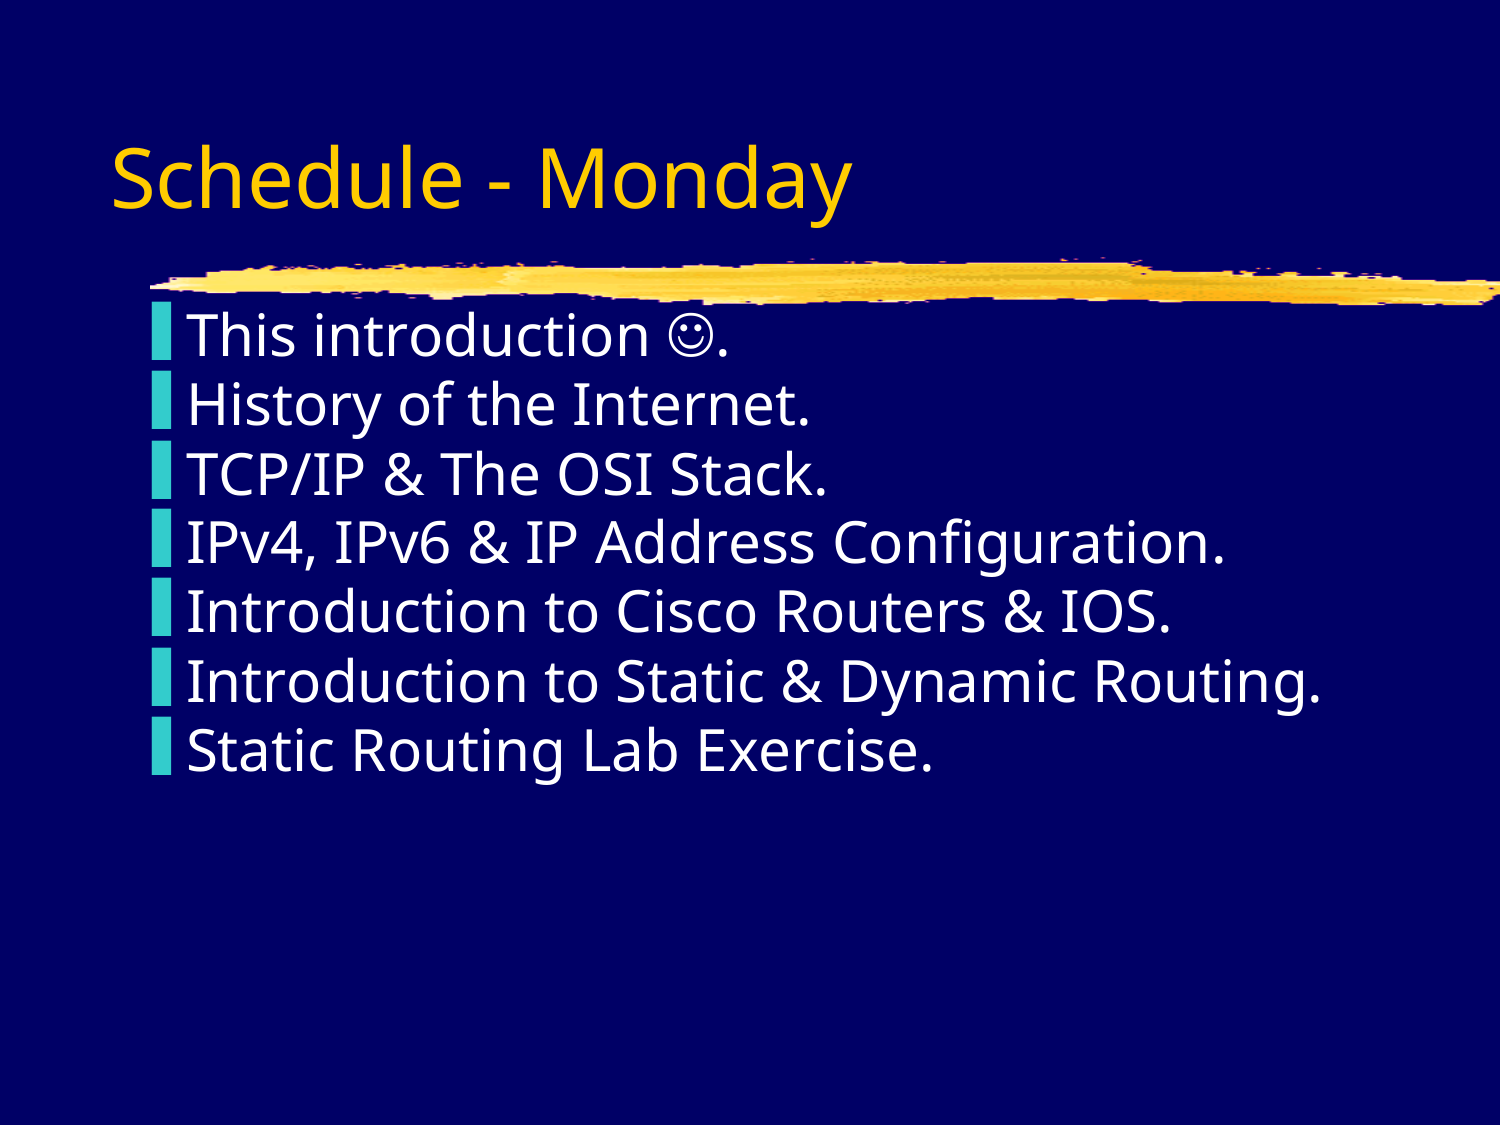

# Schedule - Monday
This introduction .
History of the Internet.
TCP/IP & The OSI Stack.
IPv4, IPv6 & IP Address Configuration.
Introduction to Cisco Routers & IOS.
Introduction to Static & Dynamic Routing.
Static Routing Lab Exercise.